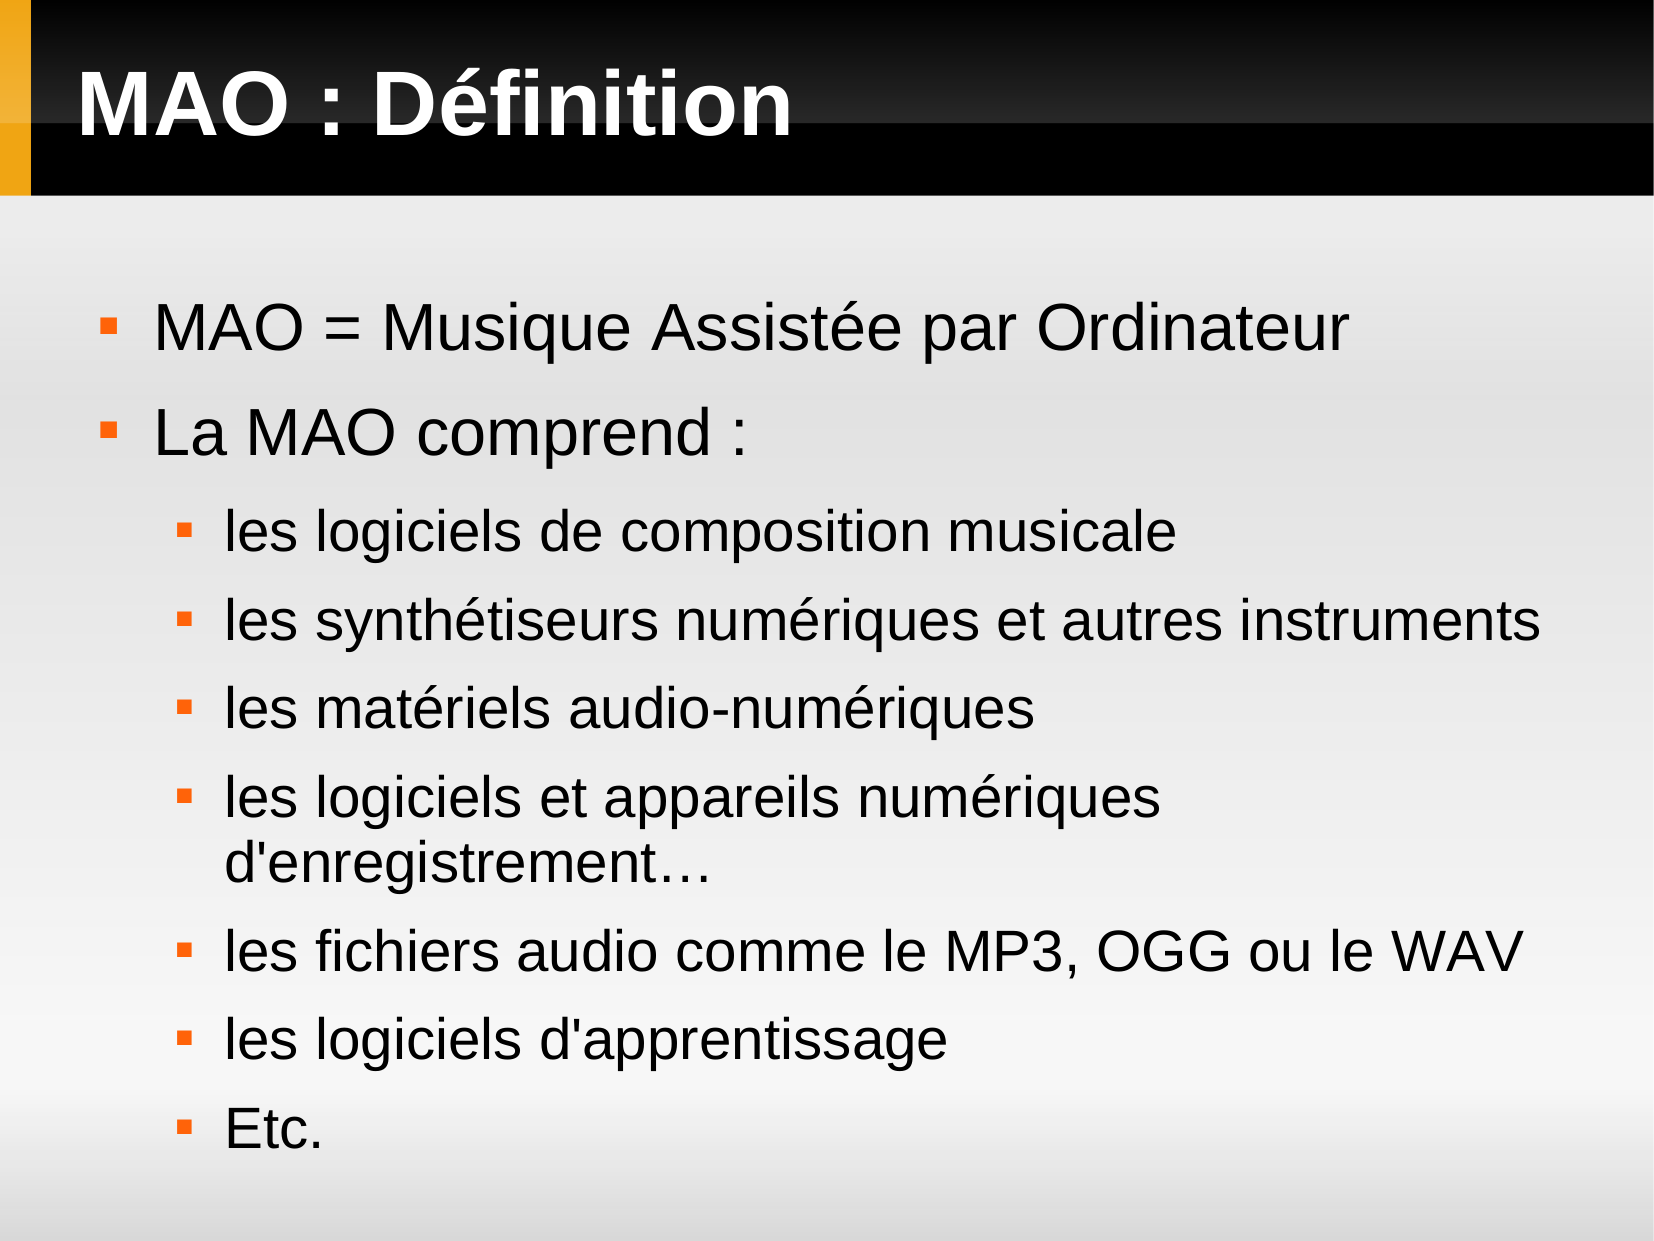

# MAO : Définition
MAO = Musique Assistée par Ordinateur
La MAO comprend :
les logiciels de composition musicale
les synthétiseurs numériques et autres instruments
les matériels audio-numériques
les logiciels et appareils numériques d'enregistrement…
les fichiers audio comme le MP3, OGG ou le WAV
les logiciels d'apprentissage
Etc.